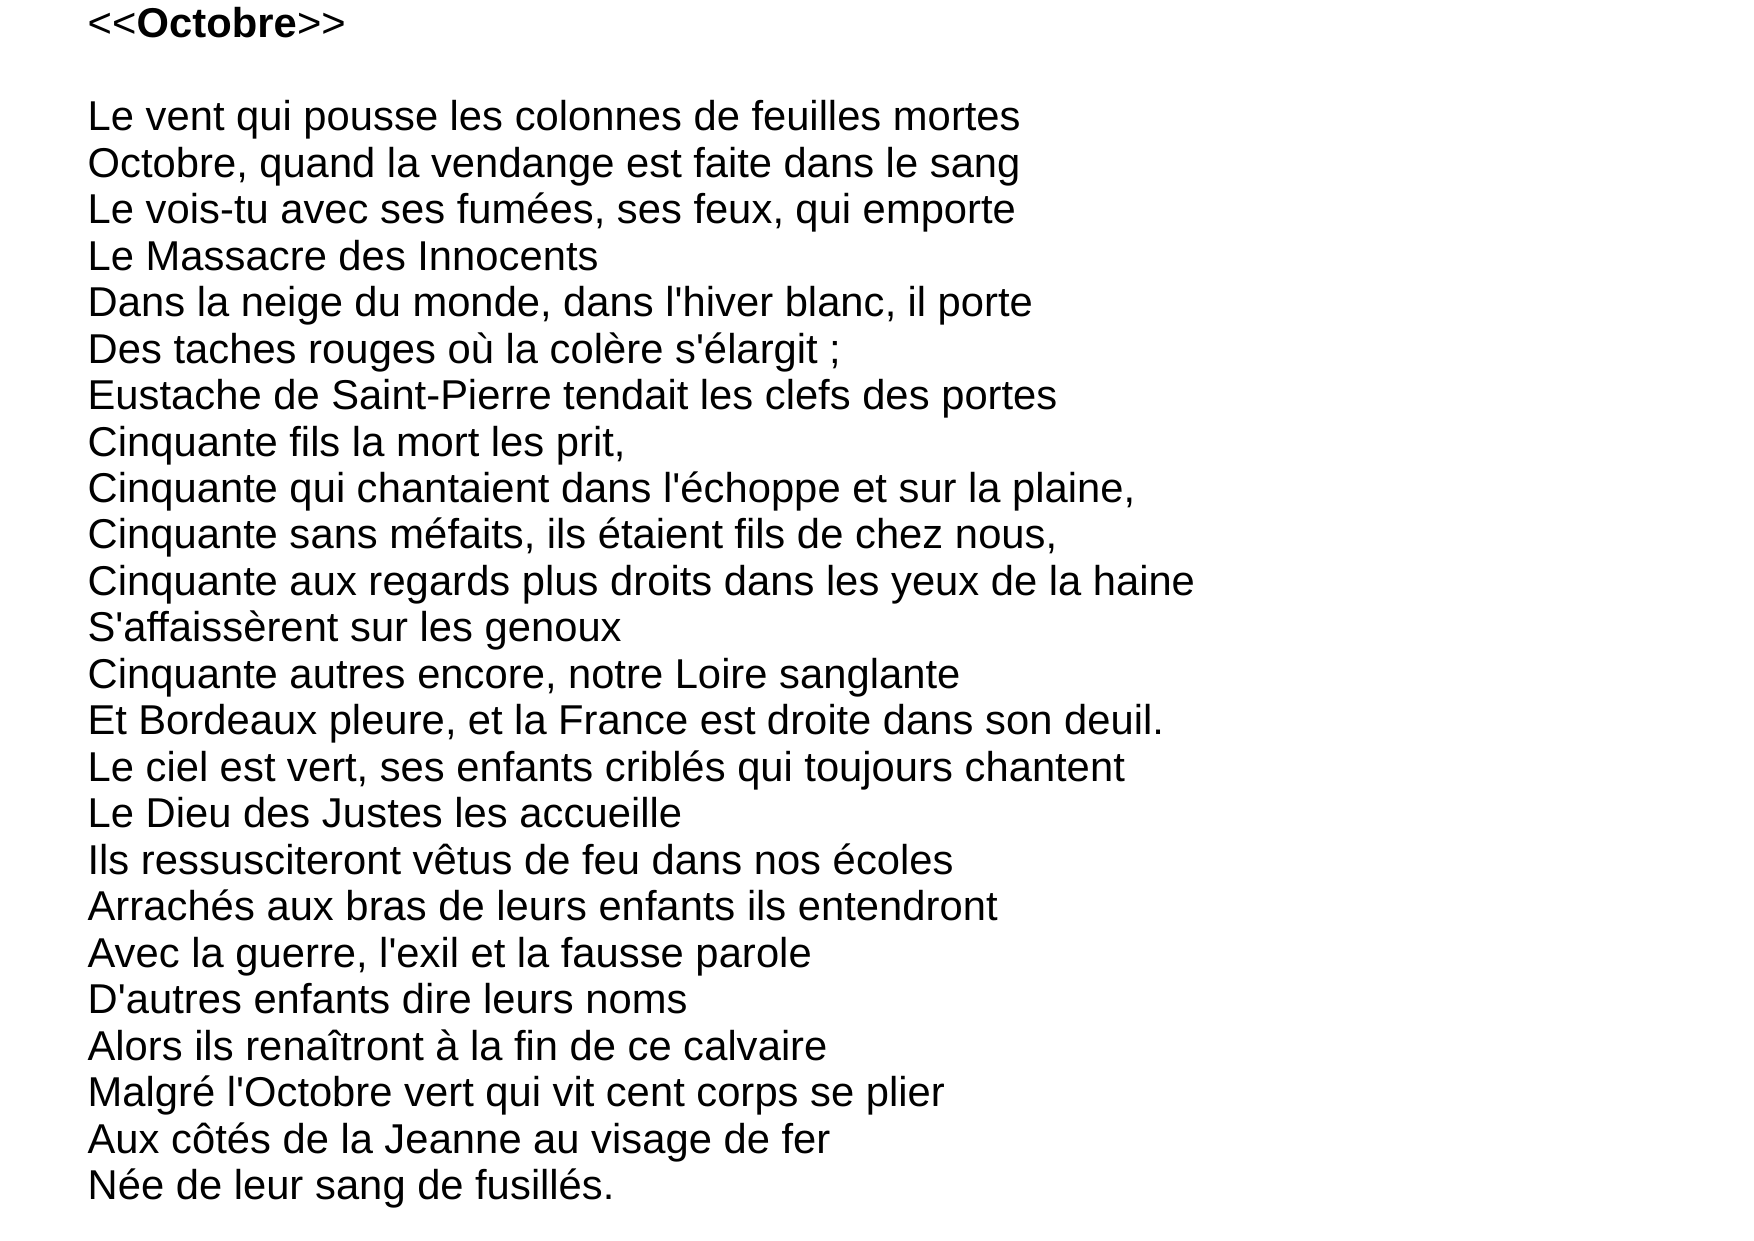

# <<Octobre>>
Le vent qui pousse les colonnes de feuilles mortes
Octobre, quand la vendange est faite dans le sang
Le vois-tu avec ses fumées, ses feux, qui emporte
Le Massacre des Innocents
Dans la neige du monde, dans l'hiver blanc, il porte
Des taches rouges où la colère s'élargit ;
Eustache de Saint-Pierre tendait les clefs des portes
Cinquante fils la mort les prit,
Cinquante qui chantaient dans l'échoppe et sur la plaine,
Cinquante sans méfaits, ils étaient fils de chez nous,
Cinquante aux regards plus droits dans les yeux de la haine
S'affaissèrent sur les genoux
Cinquante autres encore, notre Loire sanglante
Et Bordeaux pleure, et la France est droite dans son deuil.
Le ciel est vert, ses enfants criblés qui toujours chantent
Le Dieu des Justes les accueille
Ils ressusciteront vêtus de feu dans nos écoles
Arrachés aux bras de leurs enfants ils entendront
Avec la guerre, l'exil et la fausse parole
D'autres enfants dire leurs noms
Alors ils renaîtront à la fin de ce calvaire
Malgré l'Octobre vert qui vit cent corps se plier
Aux côtés de la Jeanne au visage de fer
Née de leur sang de fusillés.